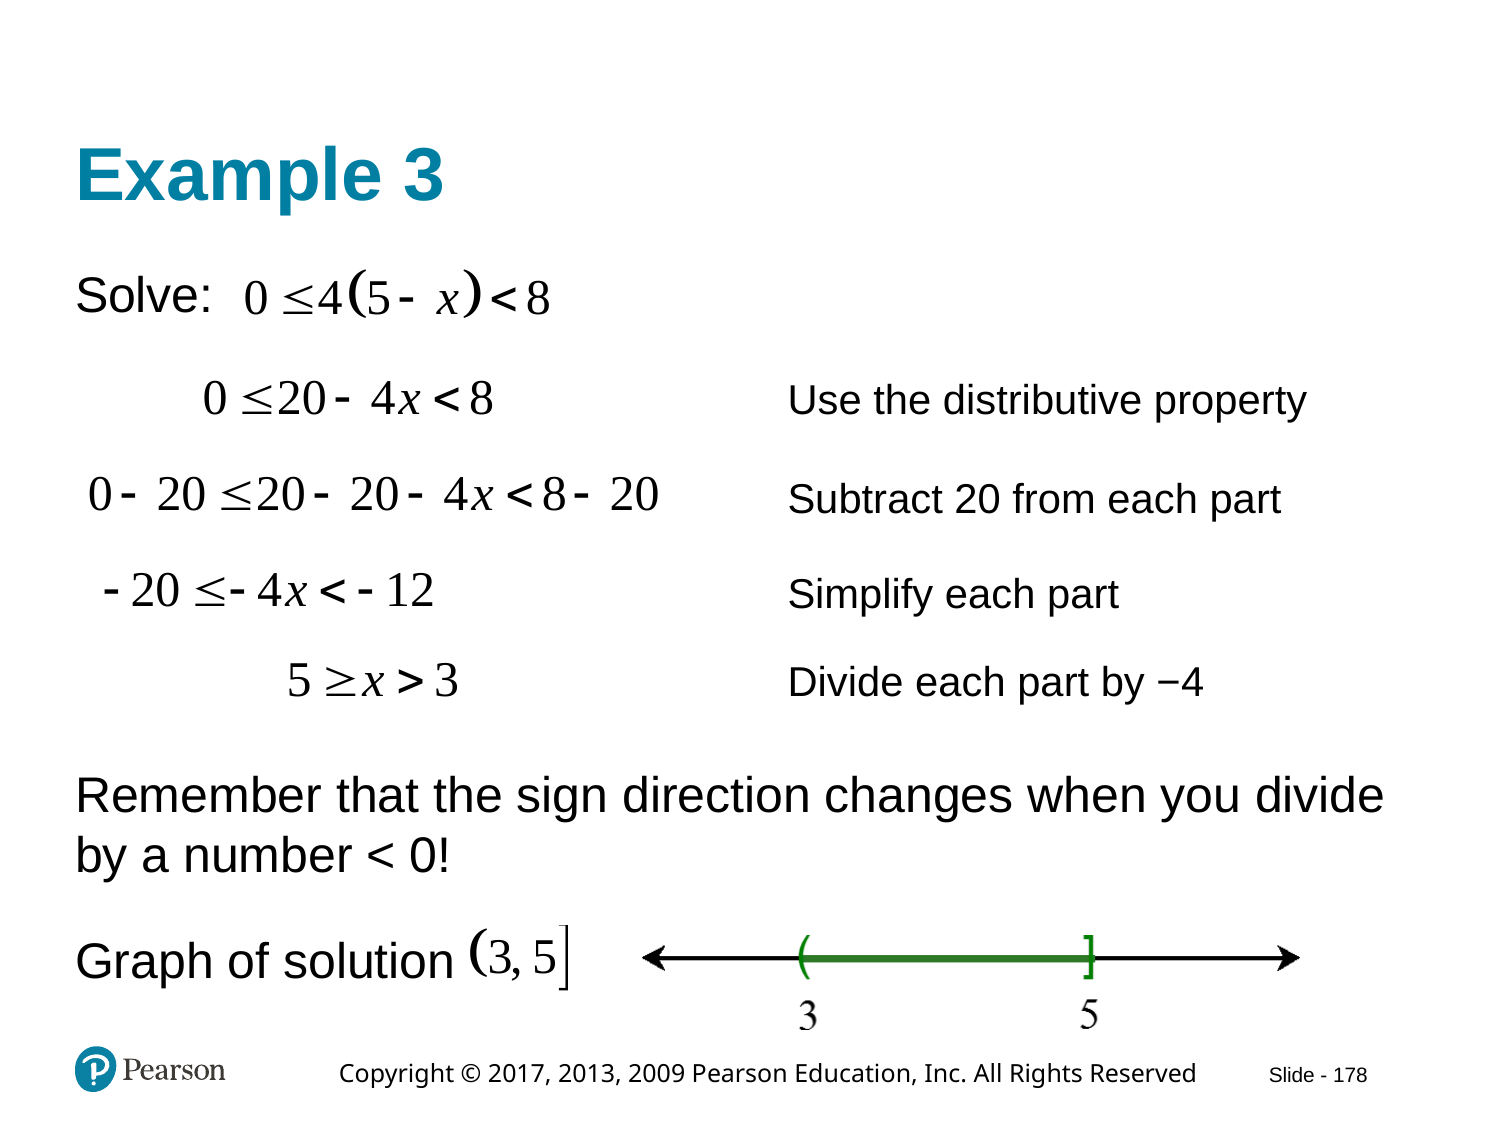

# Example 3
Solve:
Use the distributive property
Subtract 20 from each part
Simplify each part
Divide each part by −4
Remember that the sign direction changes when you divide by a number < 0!
Graph of solution